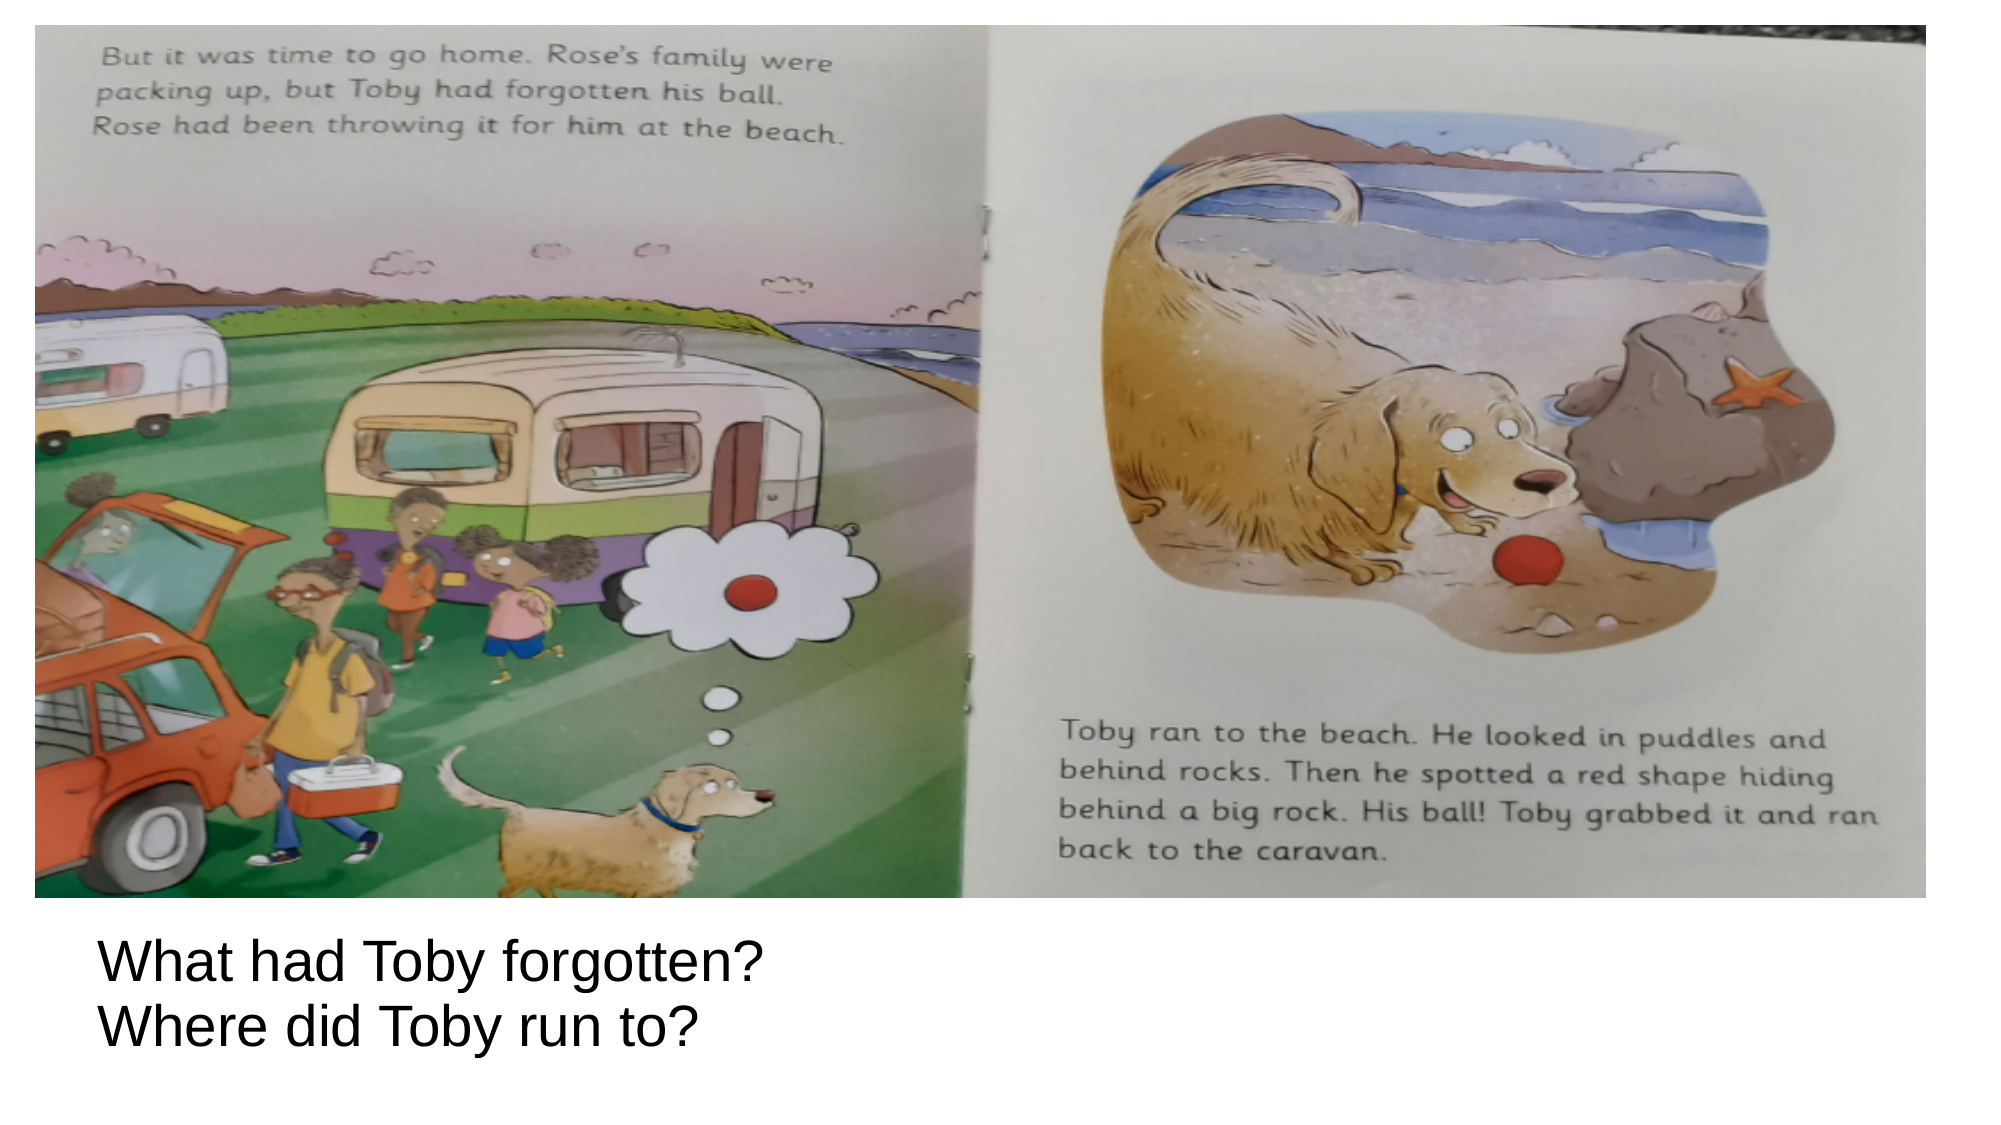

What had Toby forgotten?
Where did Toby run to?